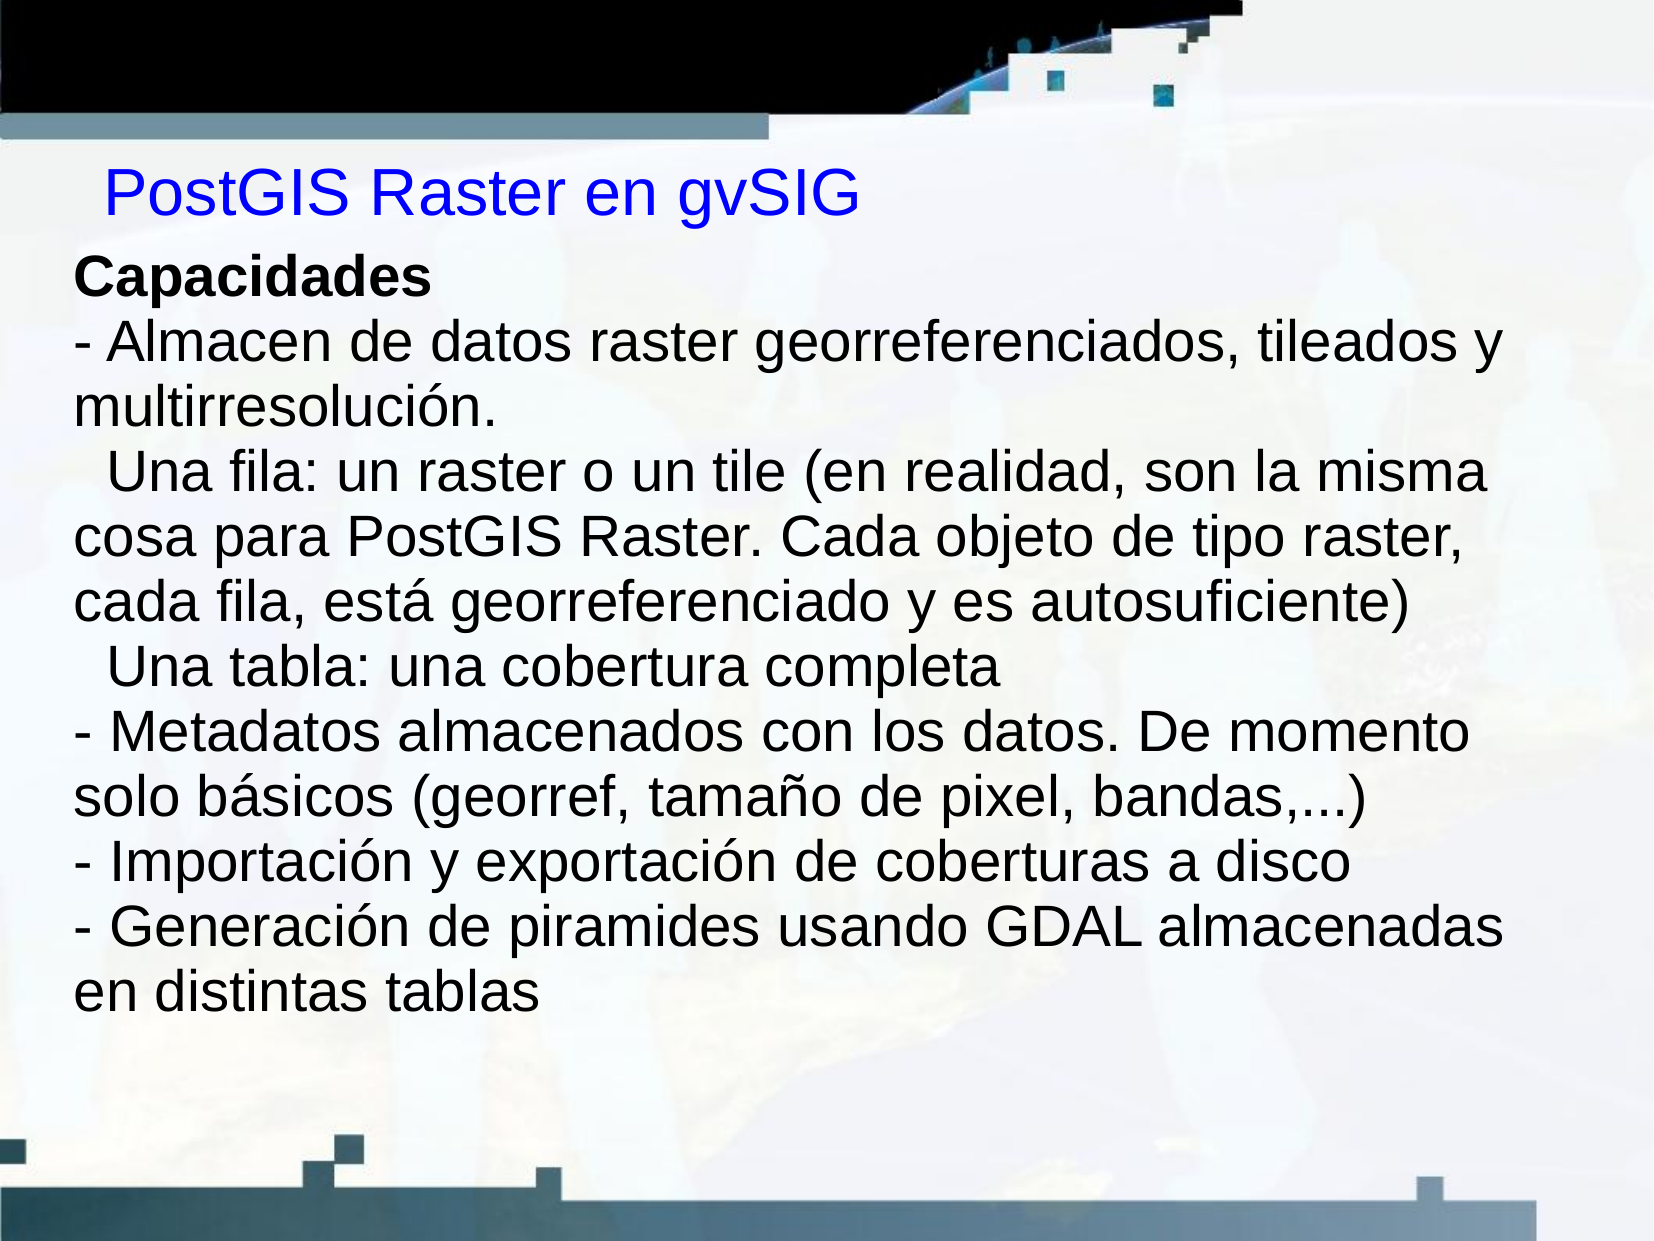

PostGIS Raster en gvSIG
Capacidades
- Almacen de datos raster georreferenciados, tileados y multirresolución.
 Una fila: un raster o un tile (en realidad, son la misma cosa para PostGIS Raster. Cada objeto de tipo raster, cada fila, está georreferenciado y es autosuficiente)
 Una tabla: una cobertura completa
- Metadatos almacenados con los datos. De momento solo básicos (georref, tamaño de pixel, bandas,...)
- Importación y exportación de coberturas a disco
- Generación de piramides usando GDAL almacenadas en distintas tablas